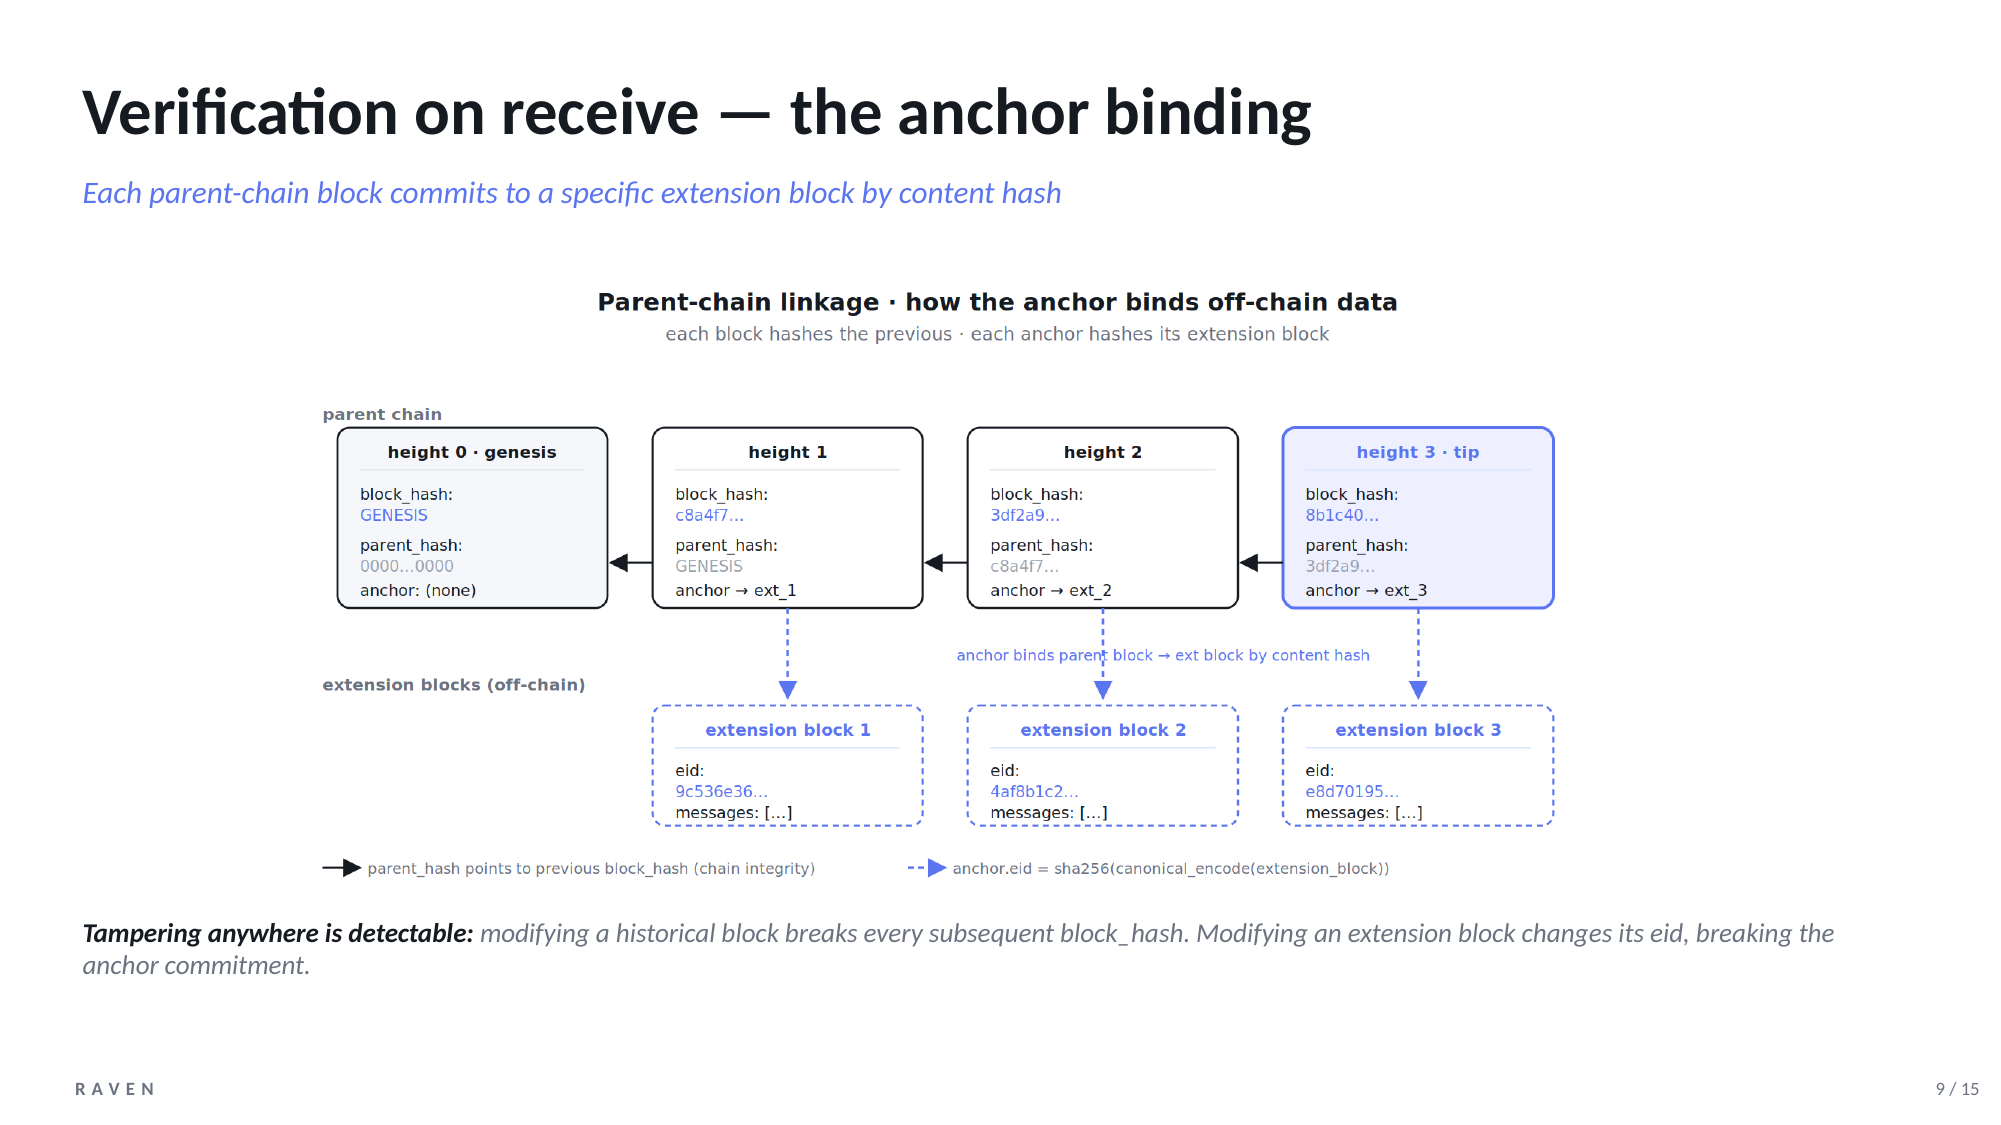

Verification on receive — the anchor binding
Each parent-chain block commits to a specific extension block by content hash
Tampering anywhere is detectable: modifying a historical block breaks every subsequent block_hash. Modifying an extension block changes its eid, breaking the anchor commitment.
RAVEN
9 / 15